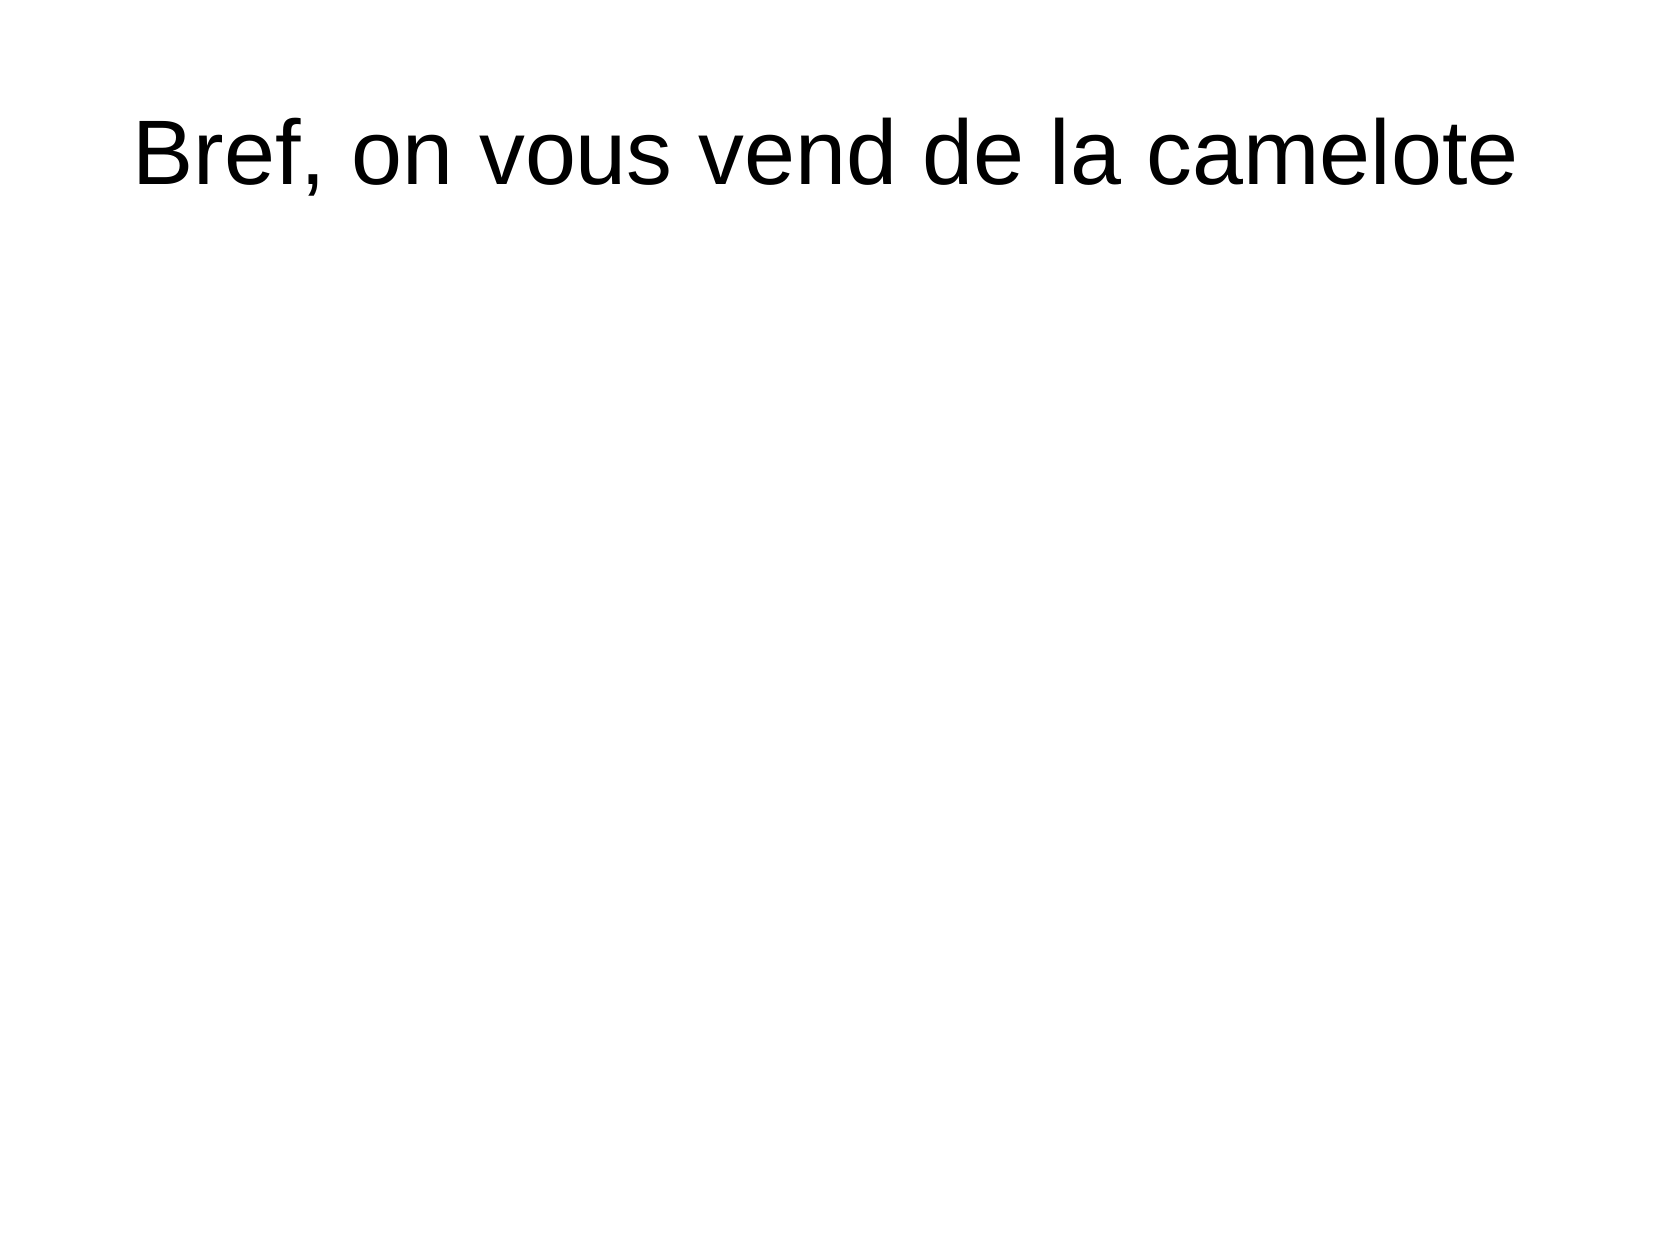

# Bref, on vous vend de la camelote